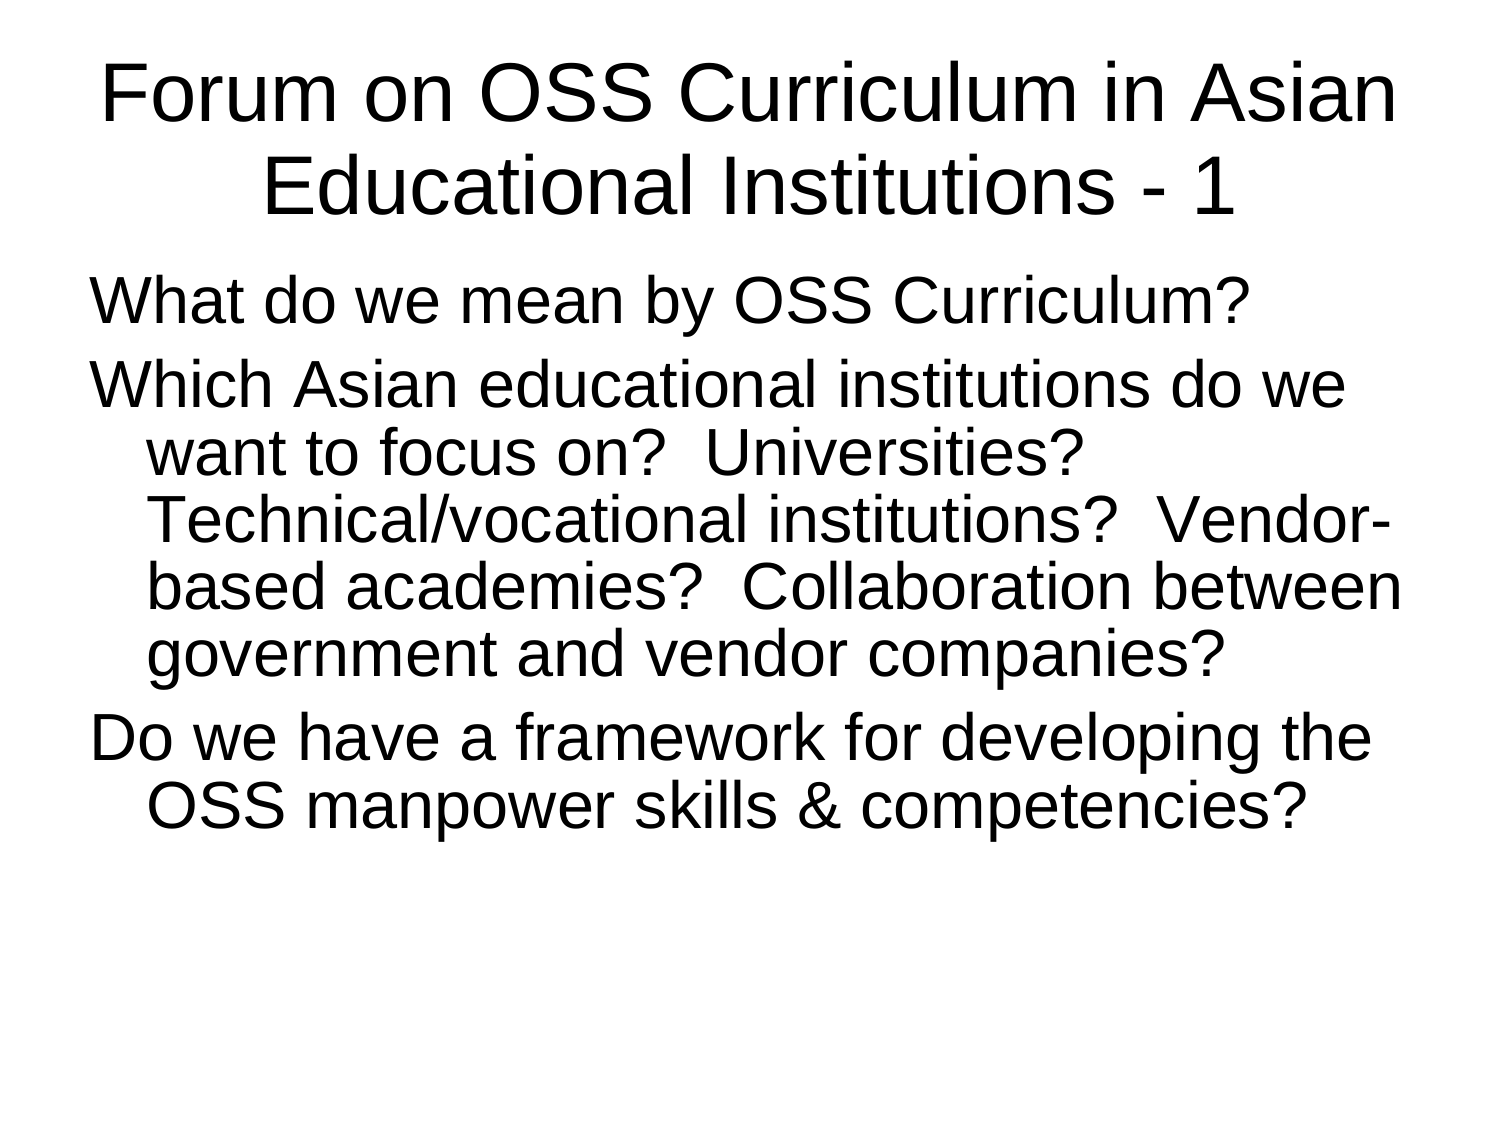

# Forum on OSS Curriculum in Asian Educational Institutions - 1
What do we mean by OSS Curriculum?
Which Asian educational institutions do we want to focus on? Universities? Technical/vocational institutions? Vendor-based academies? Collaboration between government and vendor companies?
Do we have a framework for developing the OSS manpower skills & competencies?